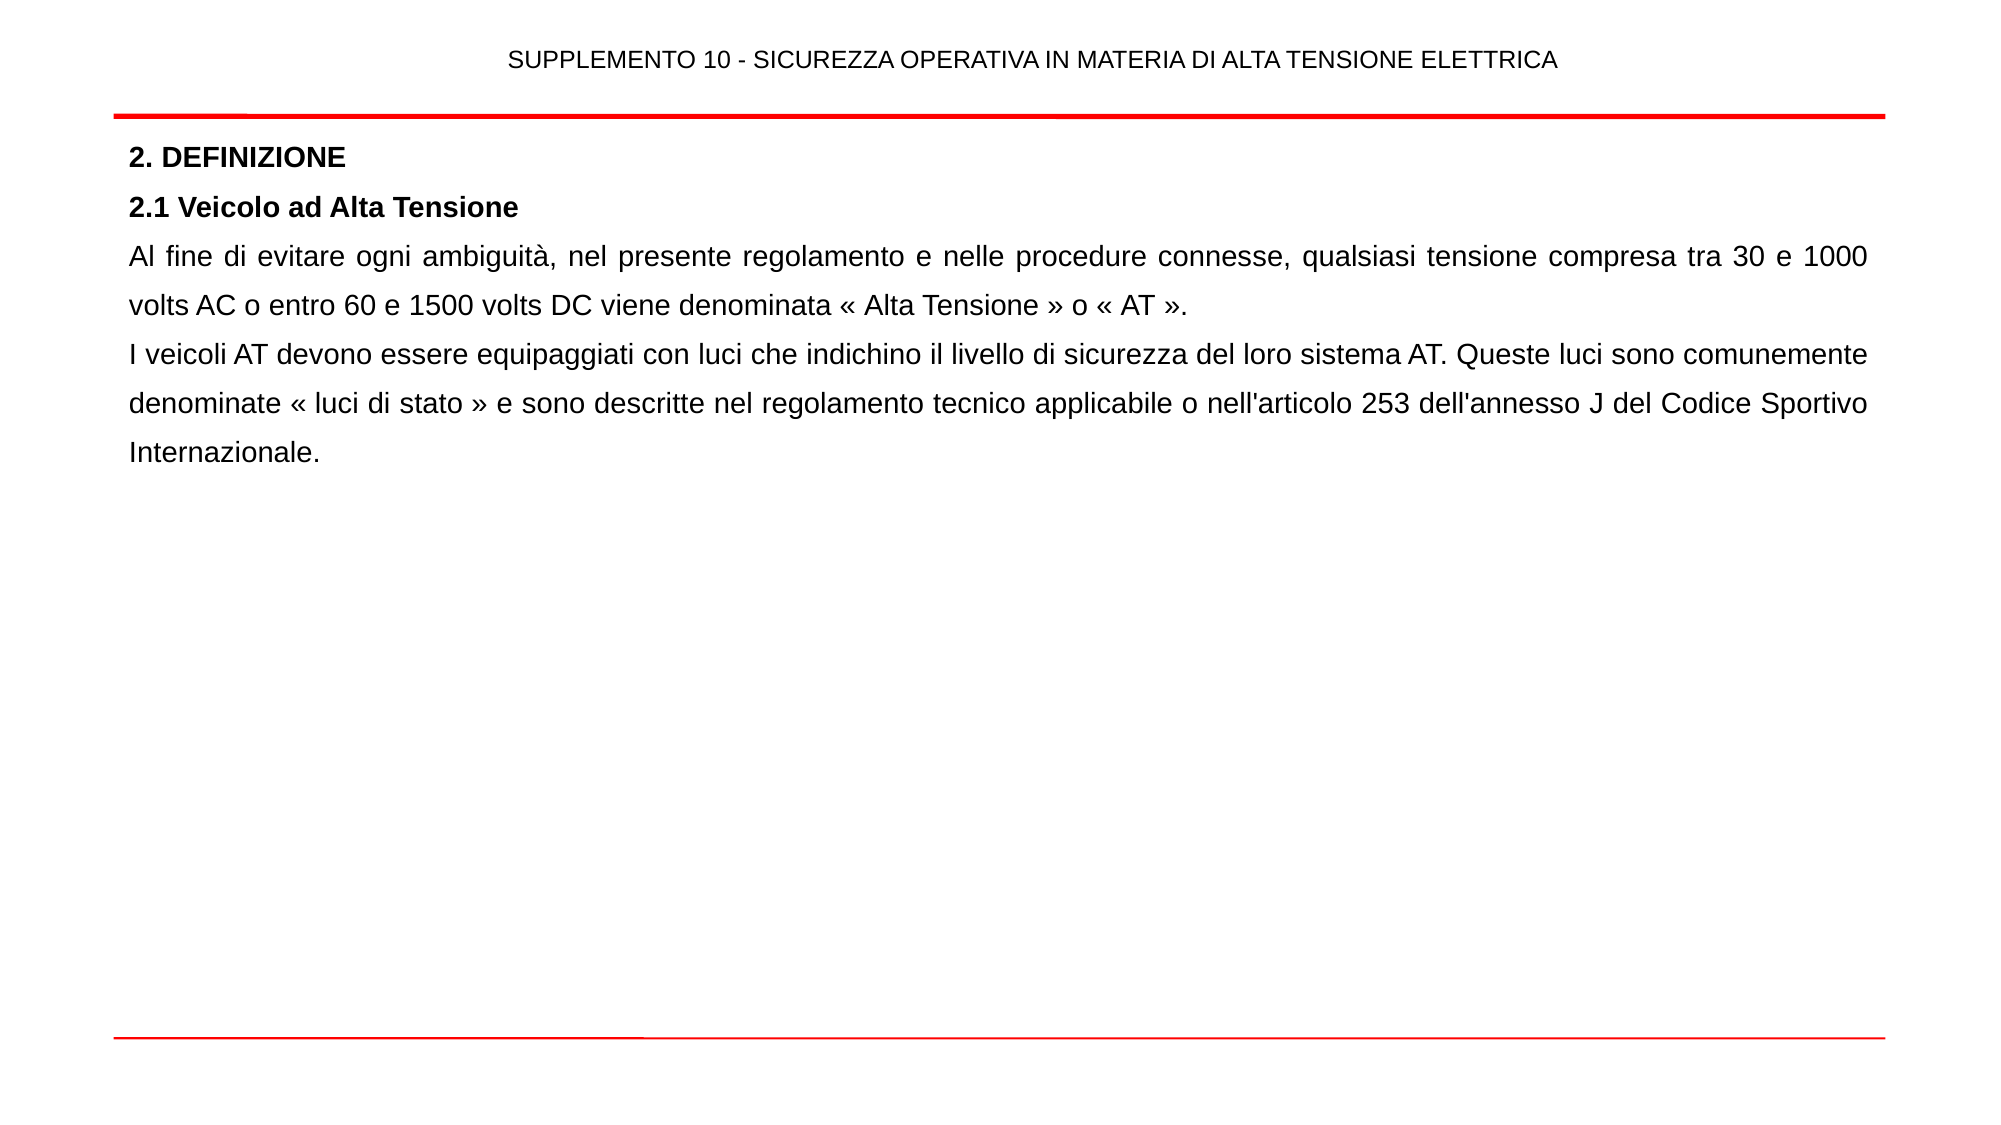

SUPPLEMENTO 10 - SICUREZZA OPERATIVA IN MATERIA DI ALTA TENSIONE ELETTRICA
2. DEFINIZIONE
2.1 Veicolo ad Alta Tensione
Al fine di evitare ogni ambiguità, nel presente regolamento e nelle procedure connesse, qualsiasi tensione compresa tra 30 e 1000 volts AC o entro 60 e 1500 volts DC viene denominata « Alta Tensione » o « AT ».
I veicoli AT devono essere equipaggiati con luci che indichino il livello di sicurezza del loro sistema AT. Queste luci sono comunemente denominate « luci di stato » e sono descritte nel regolamento tecnico applicabile o nell'articolo 253 dell'annesso J del Codice Sportivo Internazionale.